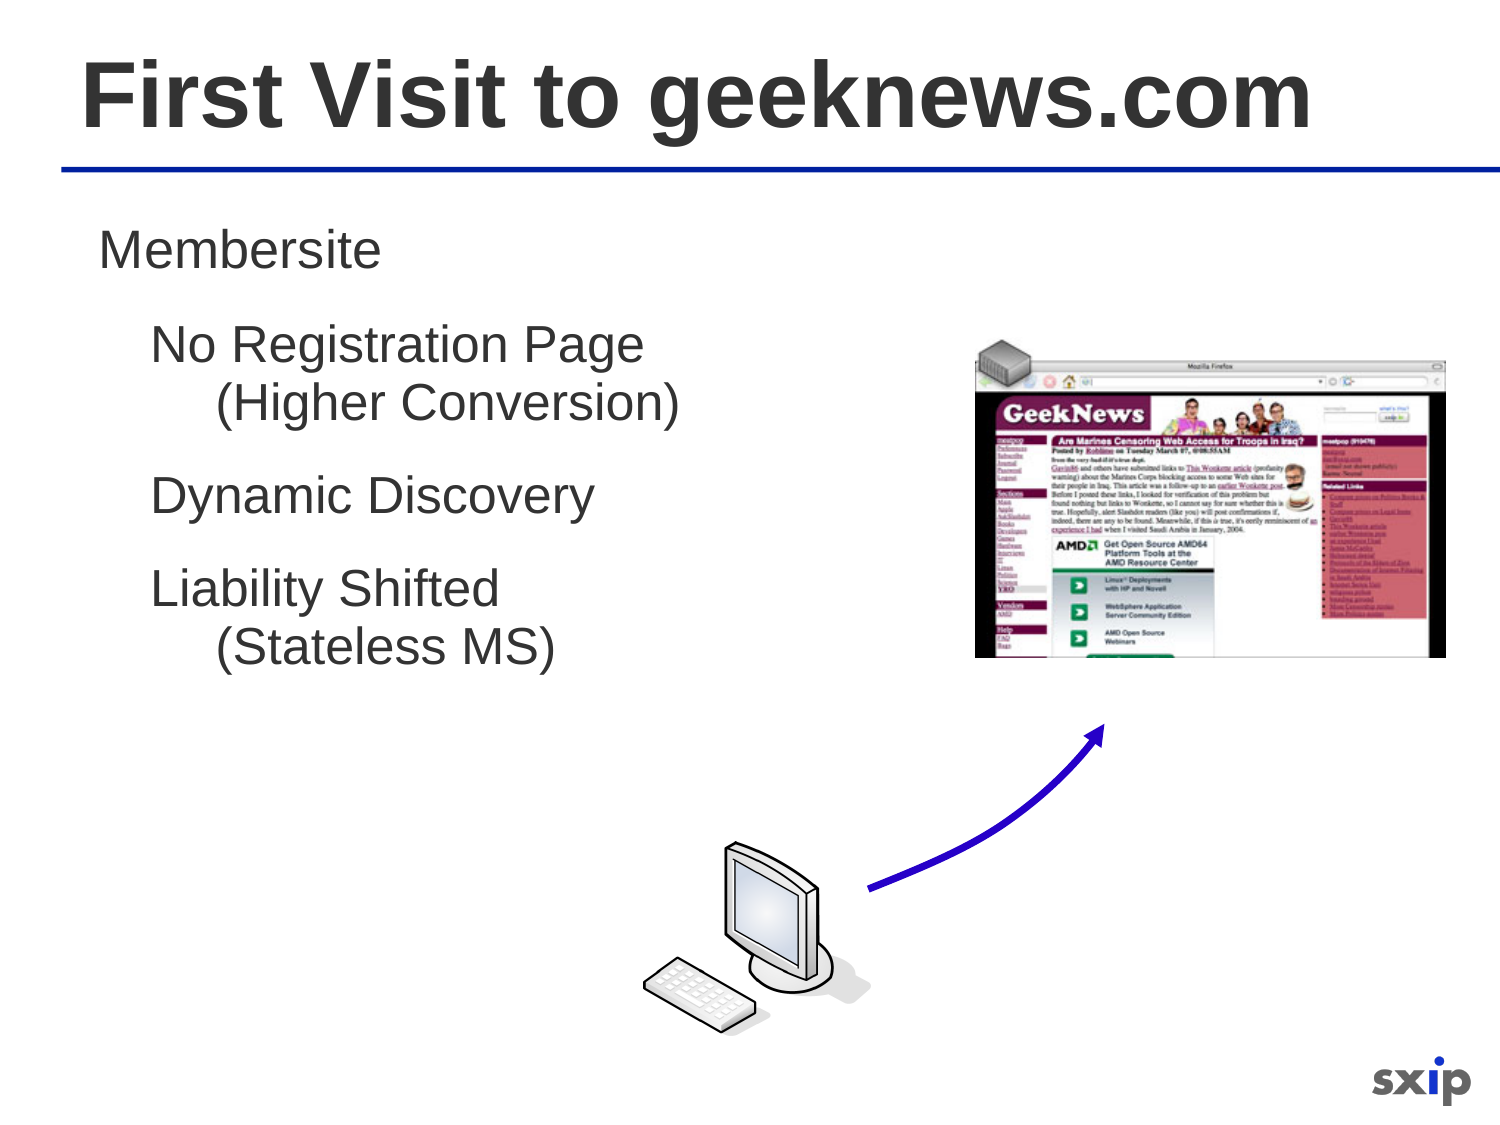

# First Visit to geeknews.com
Membersite
No Registration Page
(Higher Conversion)
Dynamic Discovery
Liability Shifted
(Stateless MS)